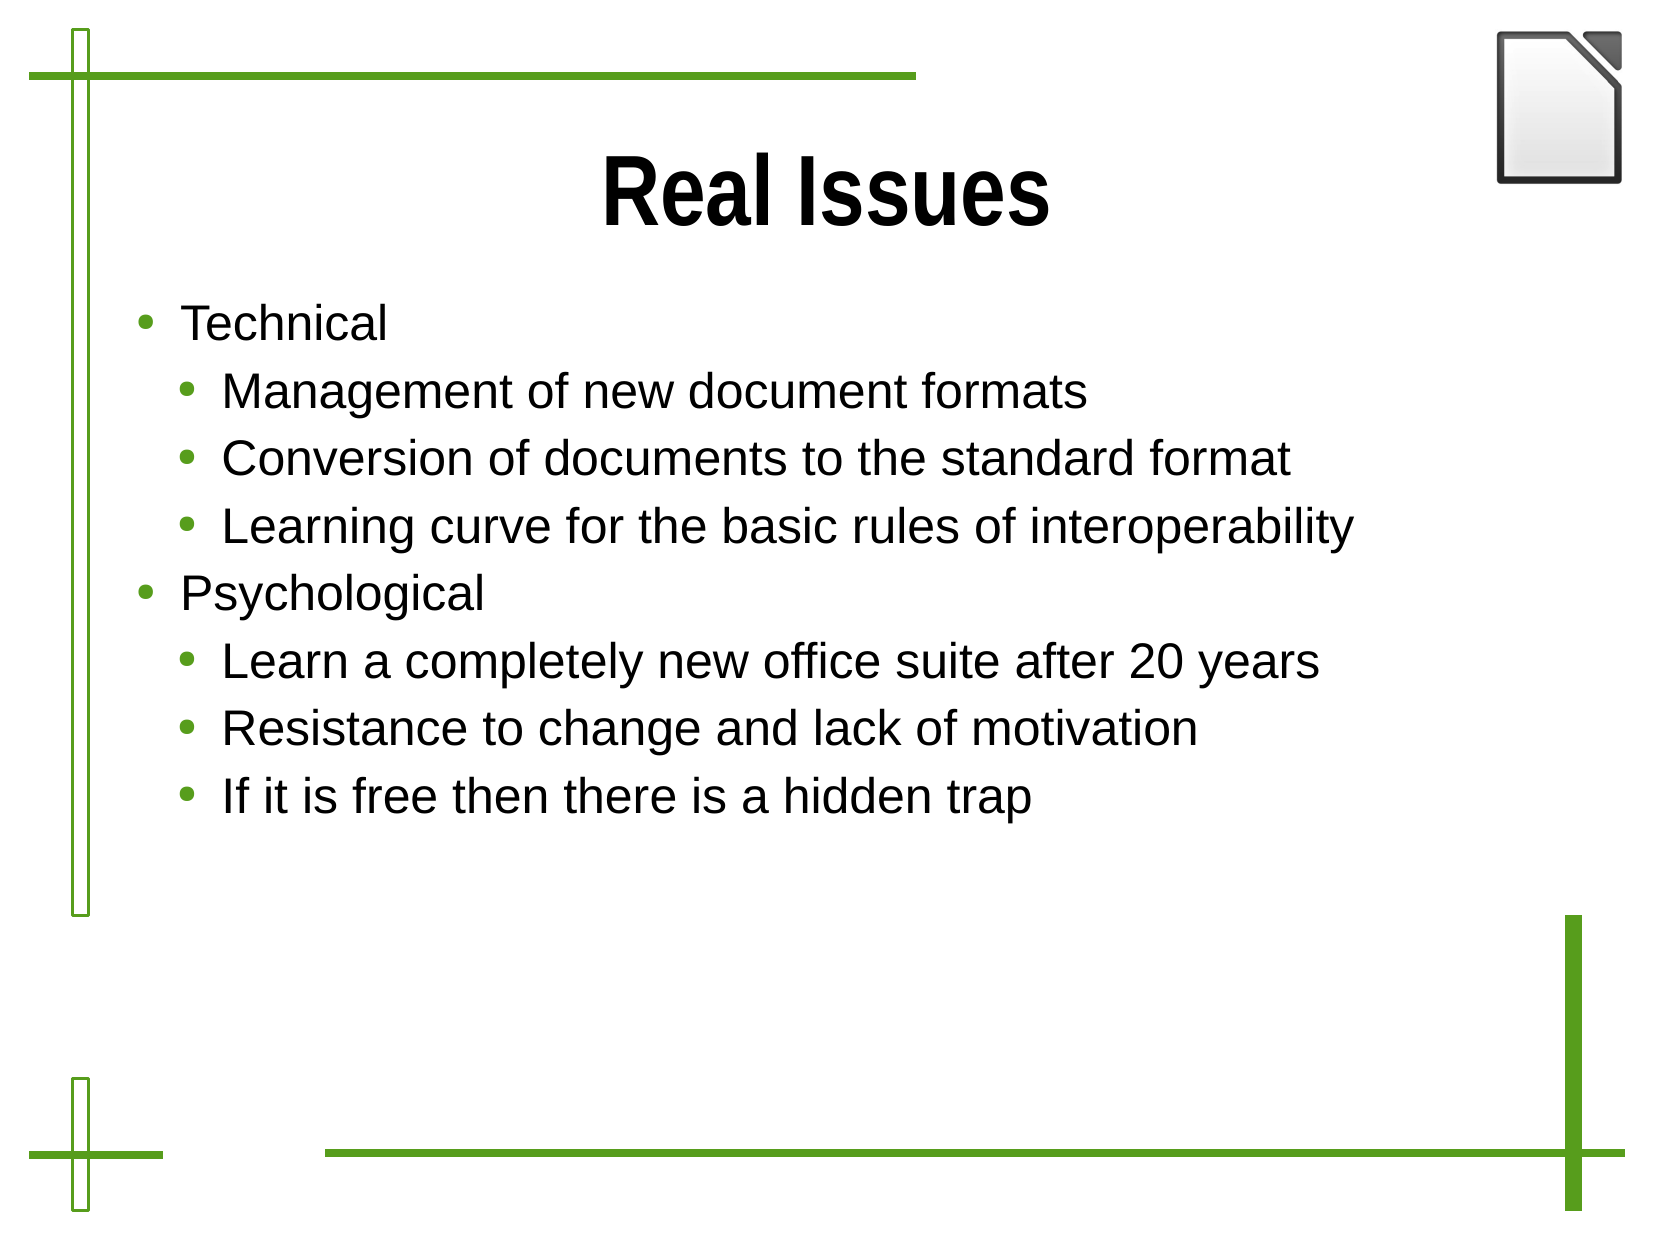

# Real Issues
Technical
Management of new document formats
Conversion of documents to the standard format
Learning curve for the basic rules of interoperability
Psychological
Learn a completely new office suite after 20 years
Resistance to change and lack of motivation
If it is free then there is a hidden trap